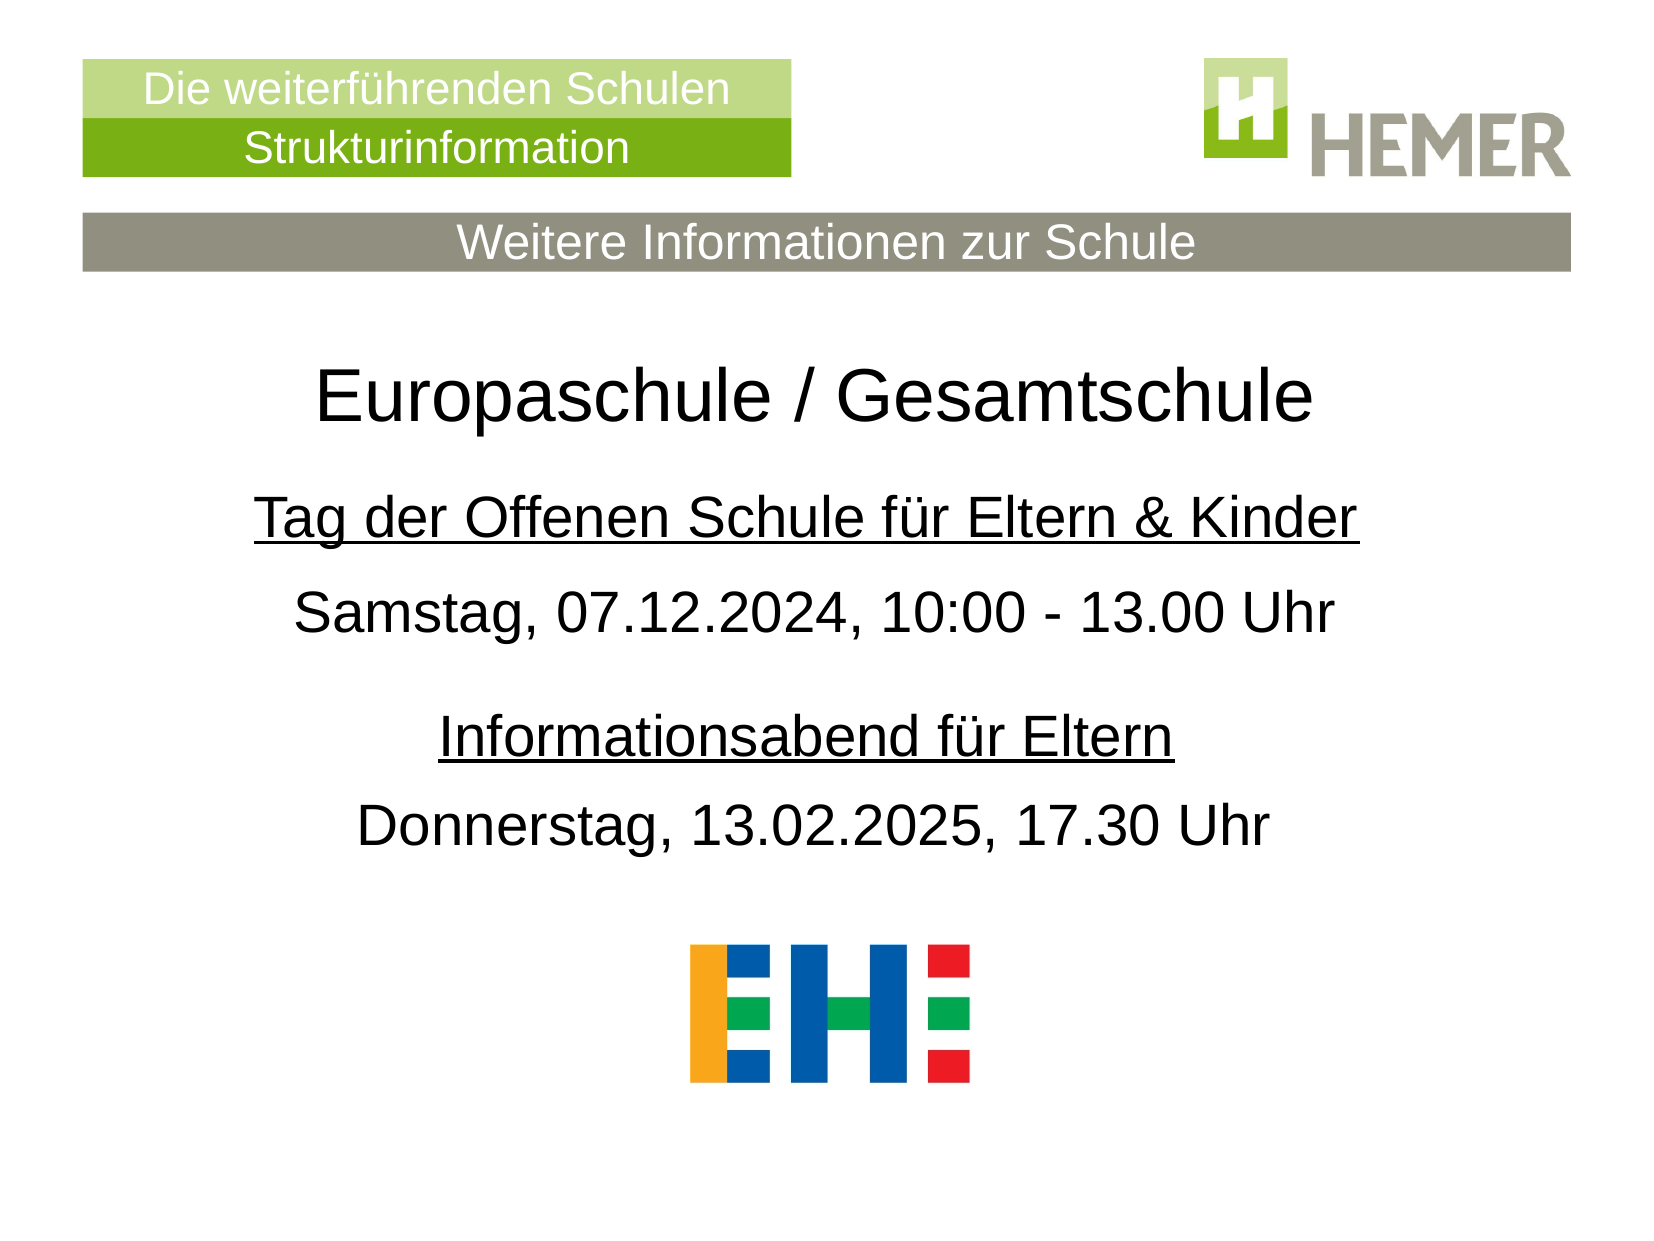

# Europaschule / Gesamtschule
Tag der Offenen Schule für Eltern & Kinder
Samstag, 07.12.2024, 10:00 - 13.00 Uhr
Informationsabend für Eltern
Donnerstag, 13.02.2025, 17.30 Uhr
Weitere Informationen zur Schule